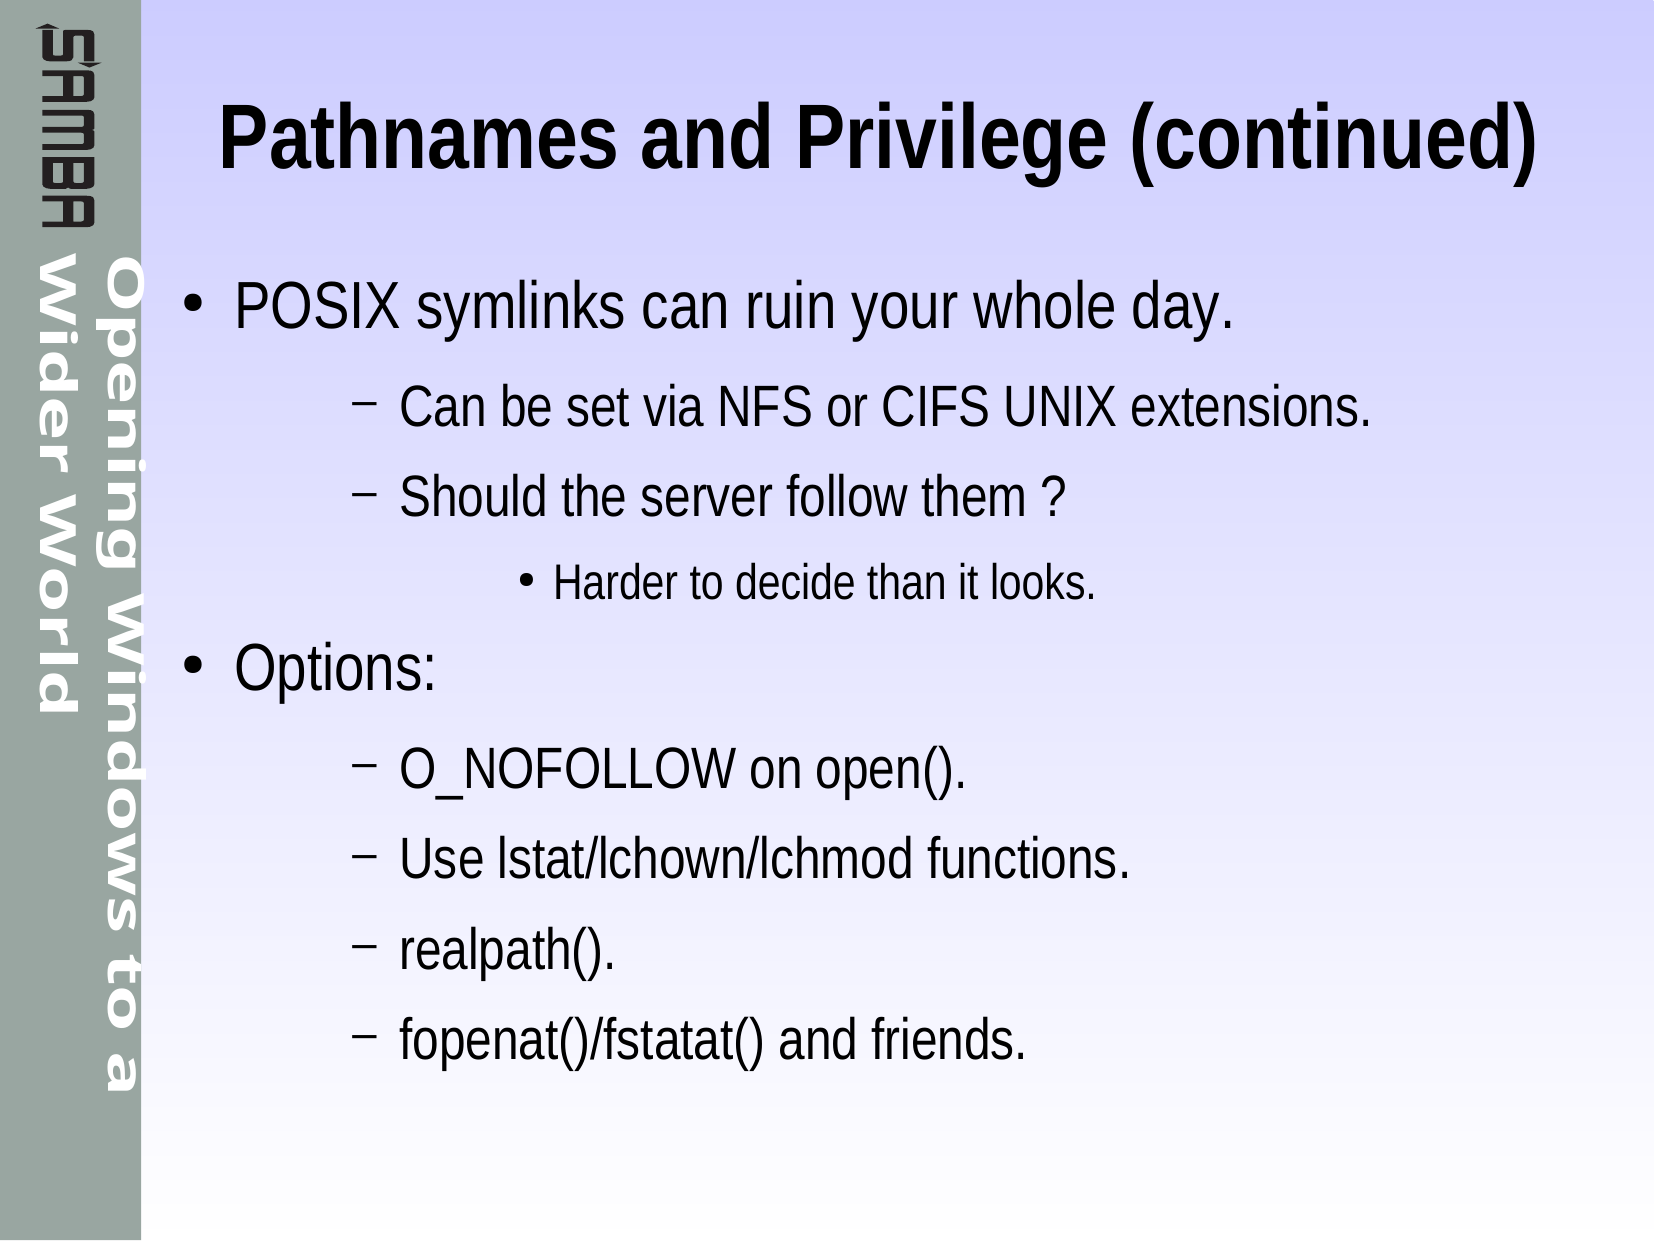

# Pathnames and Privilege (continued)
POSIX symlinks can ruin your whole day.
Can be set via NFS or CIFS UNIX extensions.
Should the server follow them ?
Harder to decide than it looks.
Options:
O_NOFOLLOW on open().
Use lstat/lchown/lchmod functions.
realpath().
fopenat()/fstatat() and friends.